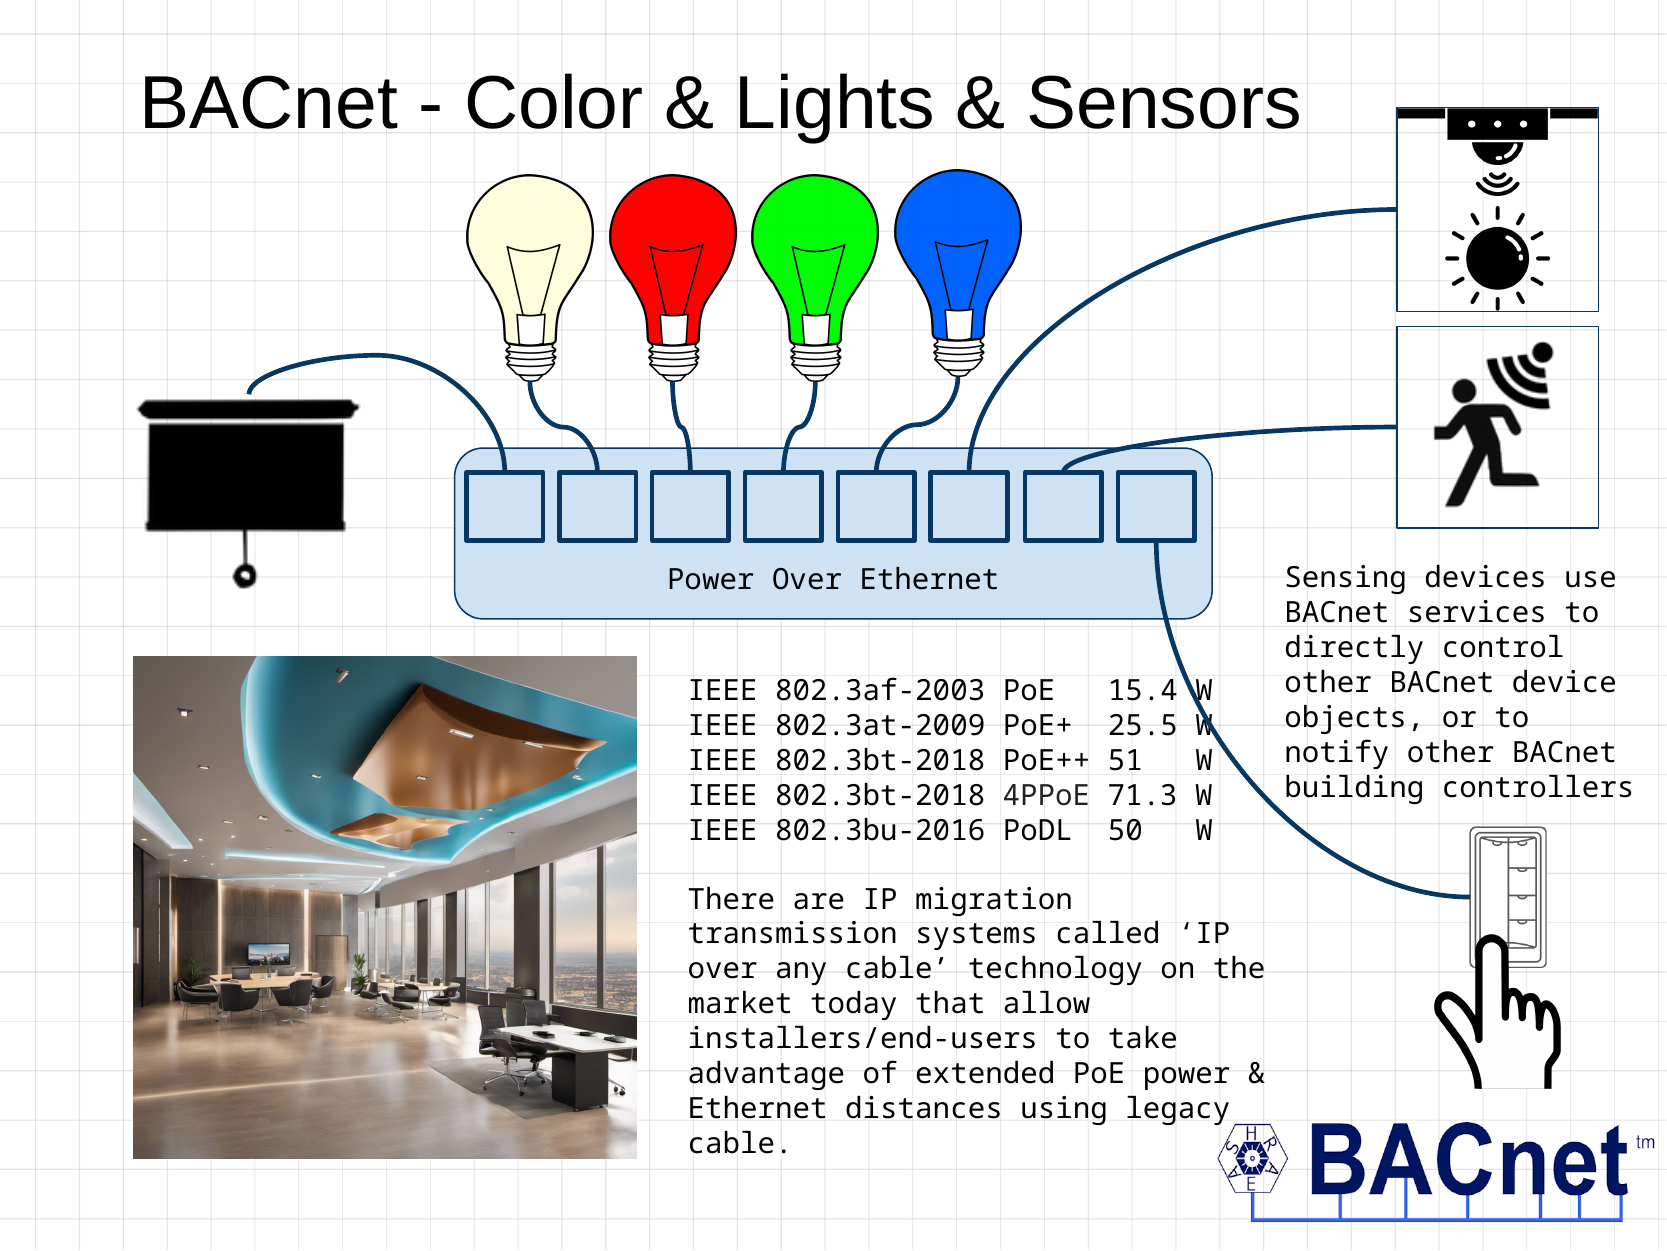

# BACnet - Color & Lights & Sensors
Power Over Ethernet
Sensing devices use BACnet services to directly control other BACnet device objects, or to notify other BACnet building controllers
IEEE 802.3af-2003 PoE 15.4 W
IEEE 802.3at-2009 PoE+ 25.5 W
IEEE 802.3bt-2018 PoE++ 51 W
IEEE 802.3bt-2018 4PPoE 71.3 W
IEEE 802.3bu-2016 PoDL 50 W
There are IP migration transmission systems called ‘IP over any cable’ technology on the market today that allow installers/end-users to take advantage of extended PoE power & Ethernet distances using legacy cable.